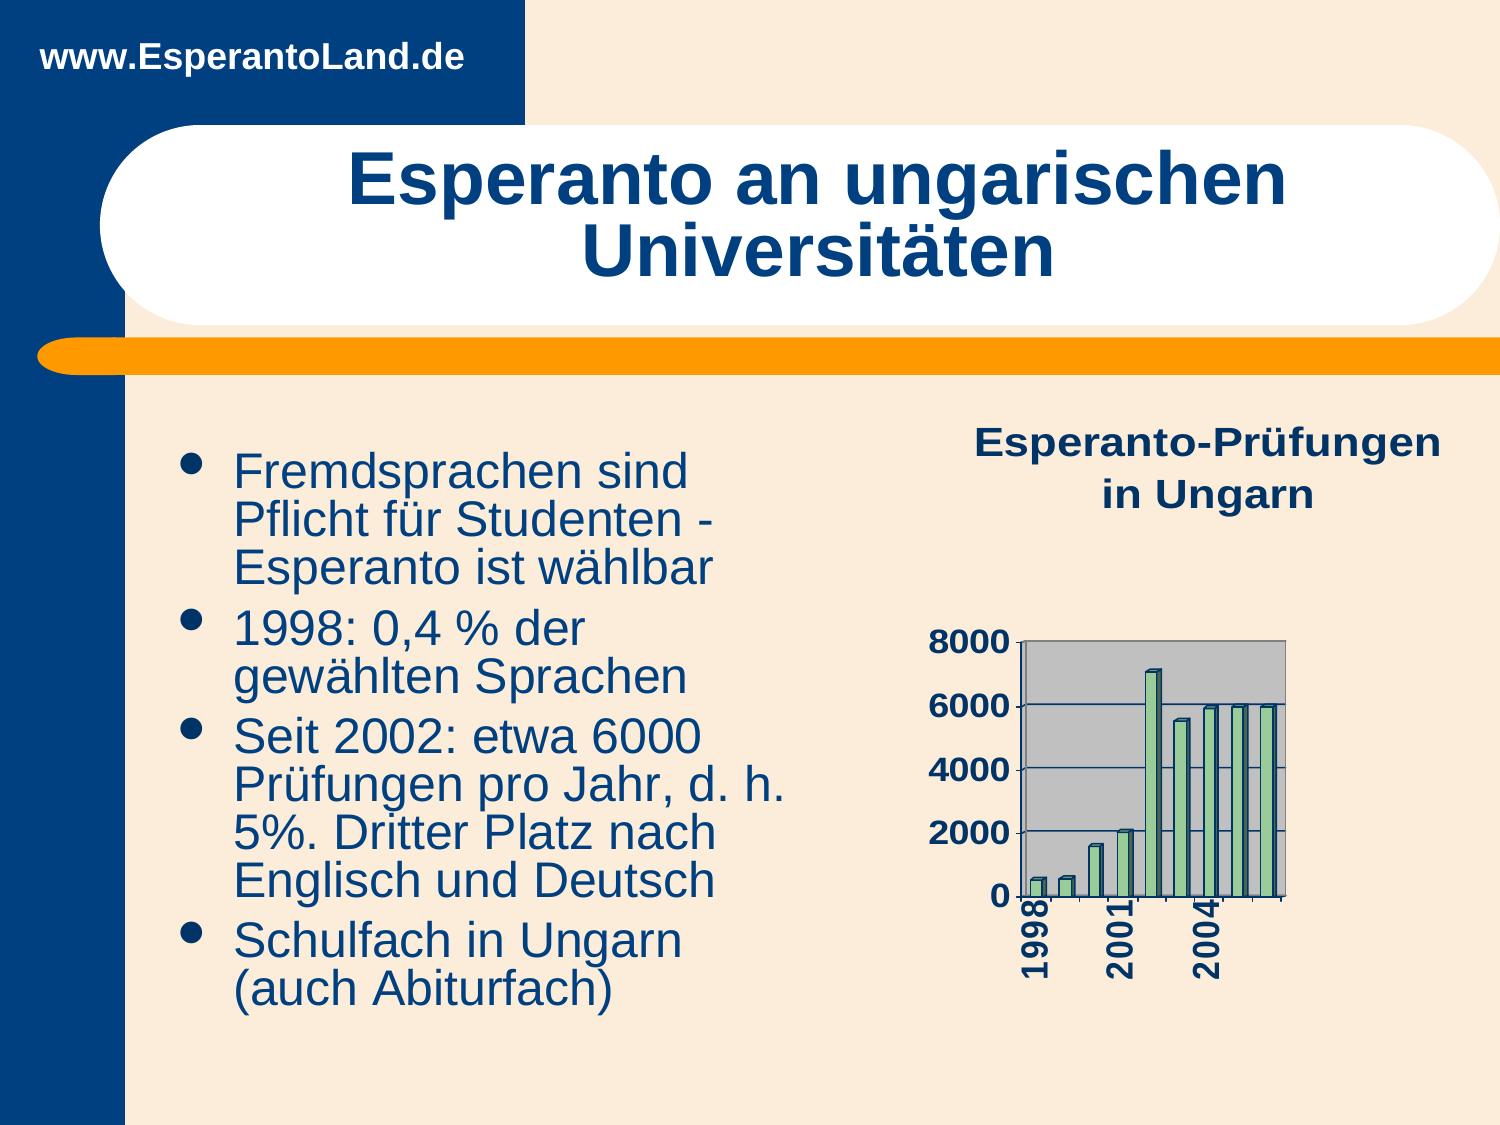

# Esperanto an ungarischen Universitäten
Fremdsprachen sind Pflicht für Studenten - Esperanto ist wählbar
1998: 0,4 % der gewählten Sprachen
Seit 2002: etwa 6000 Prüfungen pro Jahr, d. h. 5%. Dritter Platz nach Englisch und Deutsch
Schulfach in Ungarn
(auch Abiturfach)